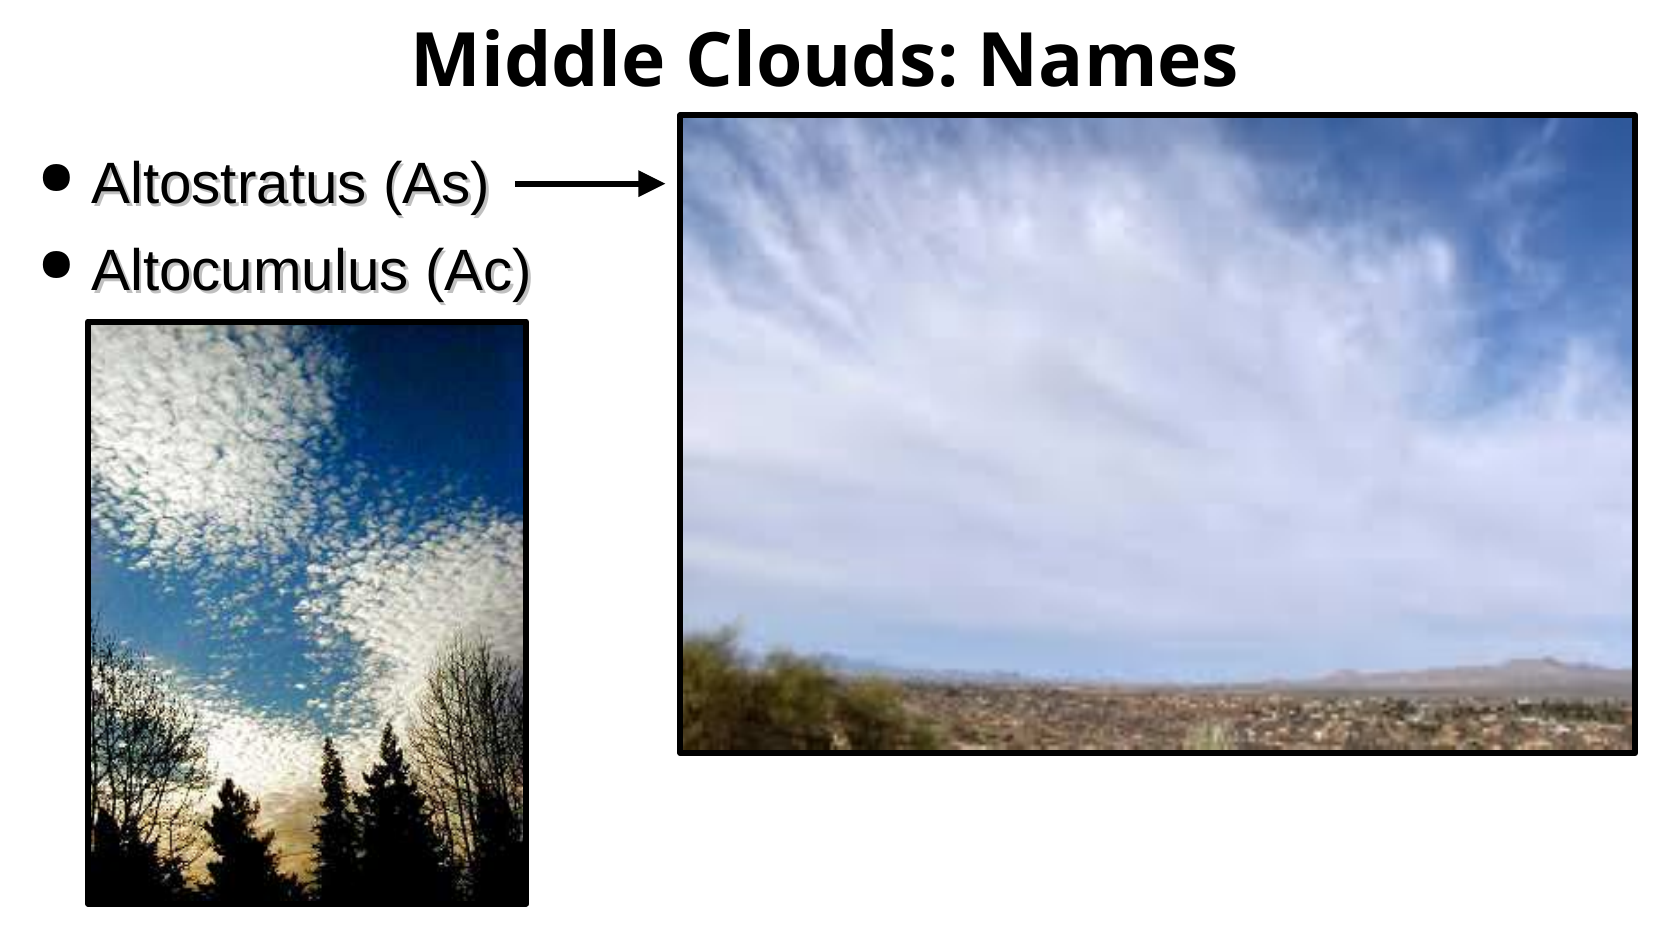

# Middle Clouds: Names
 Altostratus (As)
 Altocumulus (Ac)